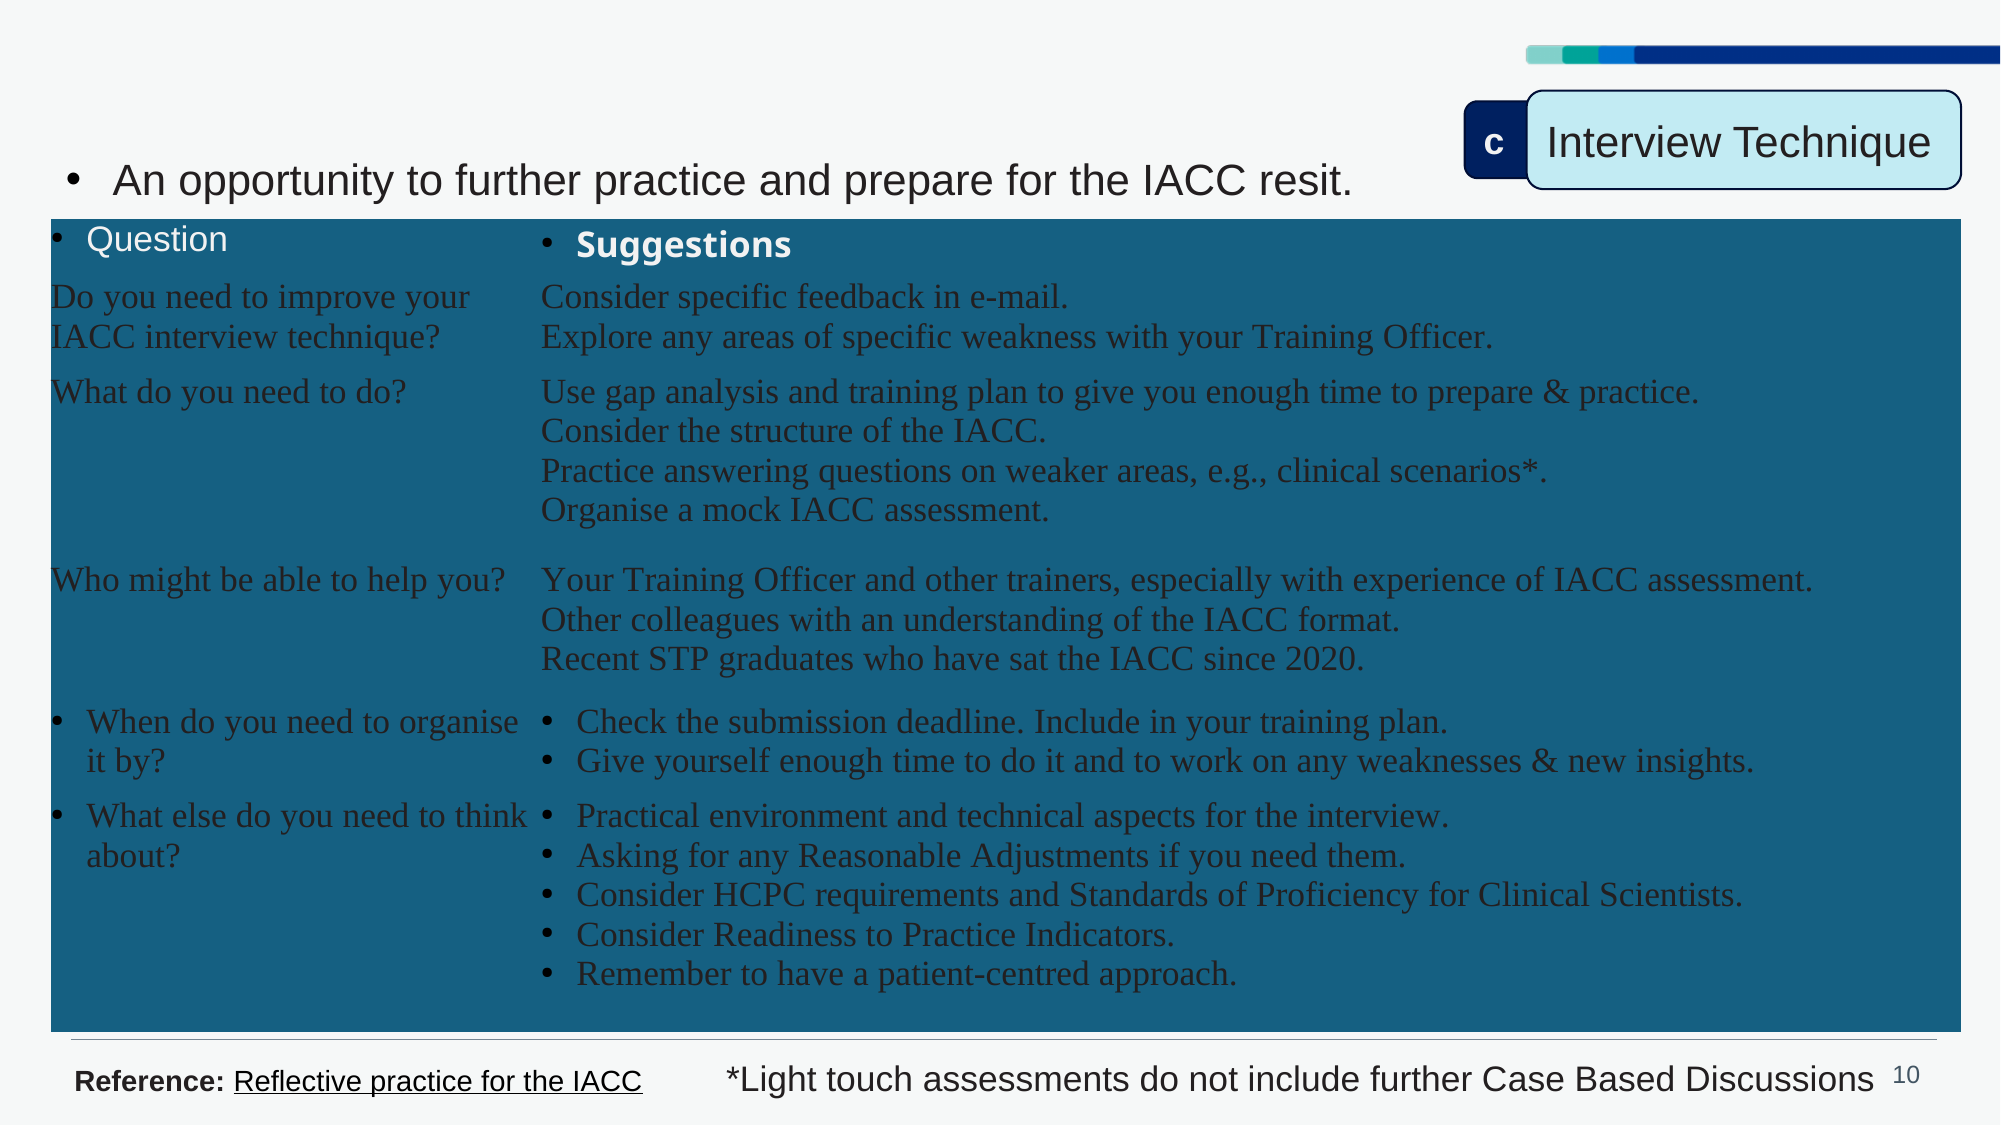

Interview Technique
c
An opportunity to further practice and prepare for the IACC resit.
| Question | Suggestions |
| --- | --- |
| Do you need to improve your IACC interview technique? | Consider specific feedback in e-mail. Explore any areas of specific weakness with your Training Officer. |
| What do you need to do? | Use gap analysis and training plan to give you enough time to prepare & practice. Consider the structure of the IACC. Practice answering questions on weaker areas, e.g., clinical scenarios\*. Organise a mock IACC assessment. |
| Who might be able to help you? | Your Training Officer and other trainers, especially with experience of IACC assessment. Other colleagues with an understanding of the IACC format. Recent STP graduates who have sat the IACC since 2020. |
| When do you need to organise it by? | Check the submission deadline. Include in your training plan. Give yourself enough time to do it and to work on any weaknesses & new insights. |
| What else do you need to think about? | Practical environment and technical aspects for the interview. Asking for any Reasonable Adjustments if you need them. Consider HCPC requirements and Standards of Proficiency for Clinical Scientists. Consider Readiness to Practice Indicators. Remember to have a patient-centred approach. |
# Interview technique
*Light touch assessments do not include further Case Based Discussions
Reference: Reflective practice for the IACC